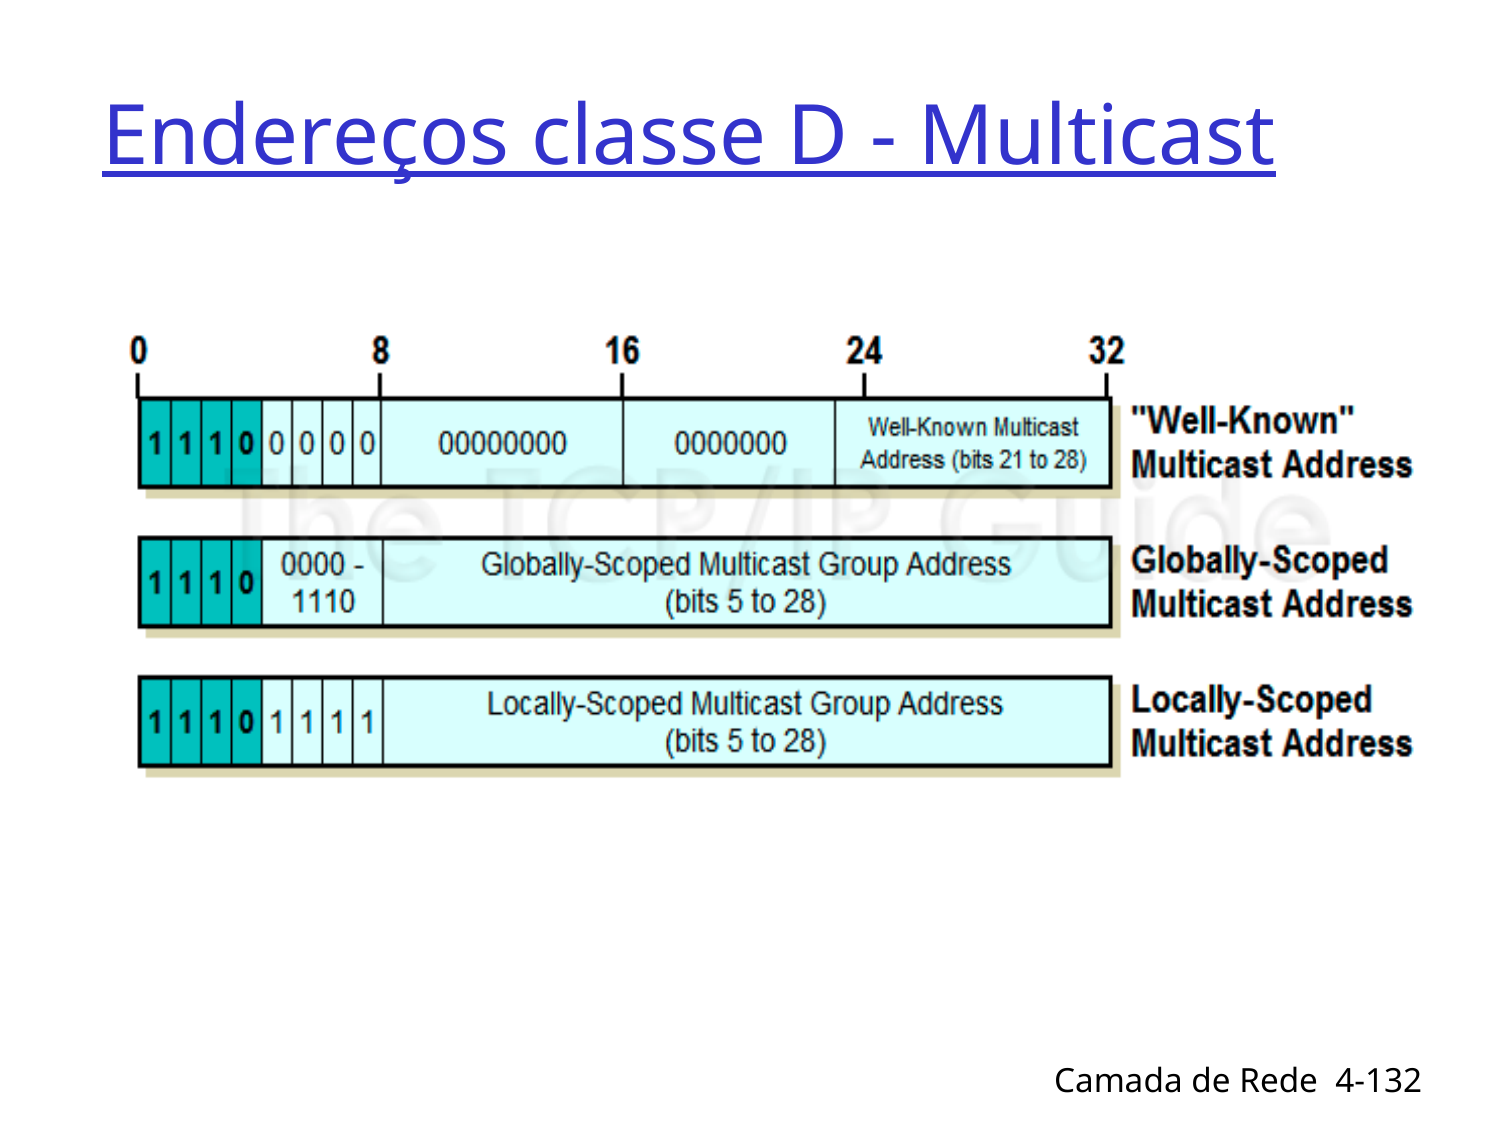

# Endereços classe D - Multicast
Camada de Rede 4-132